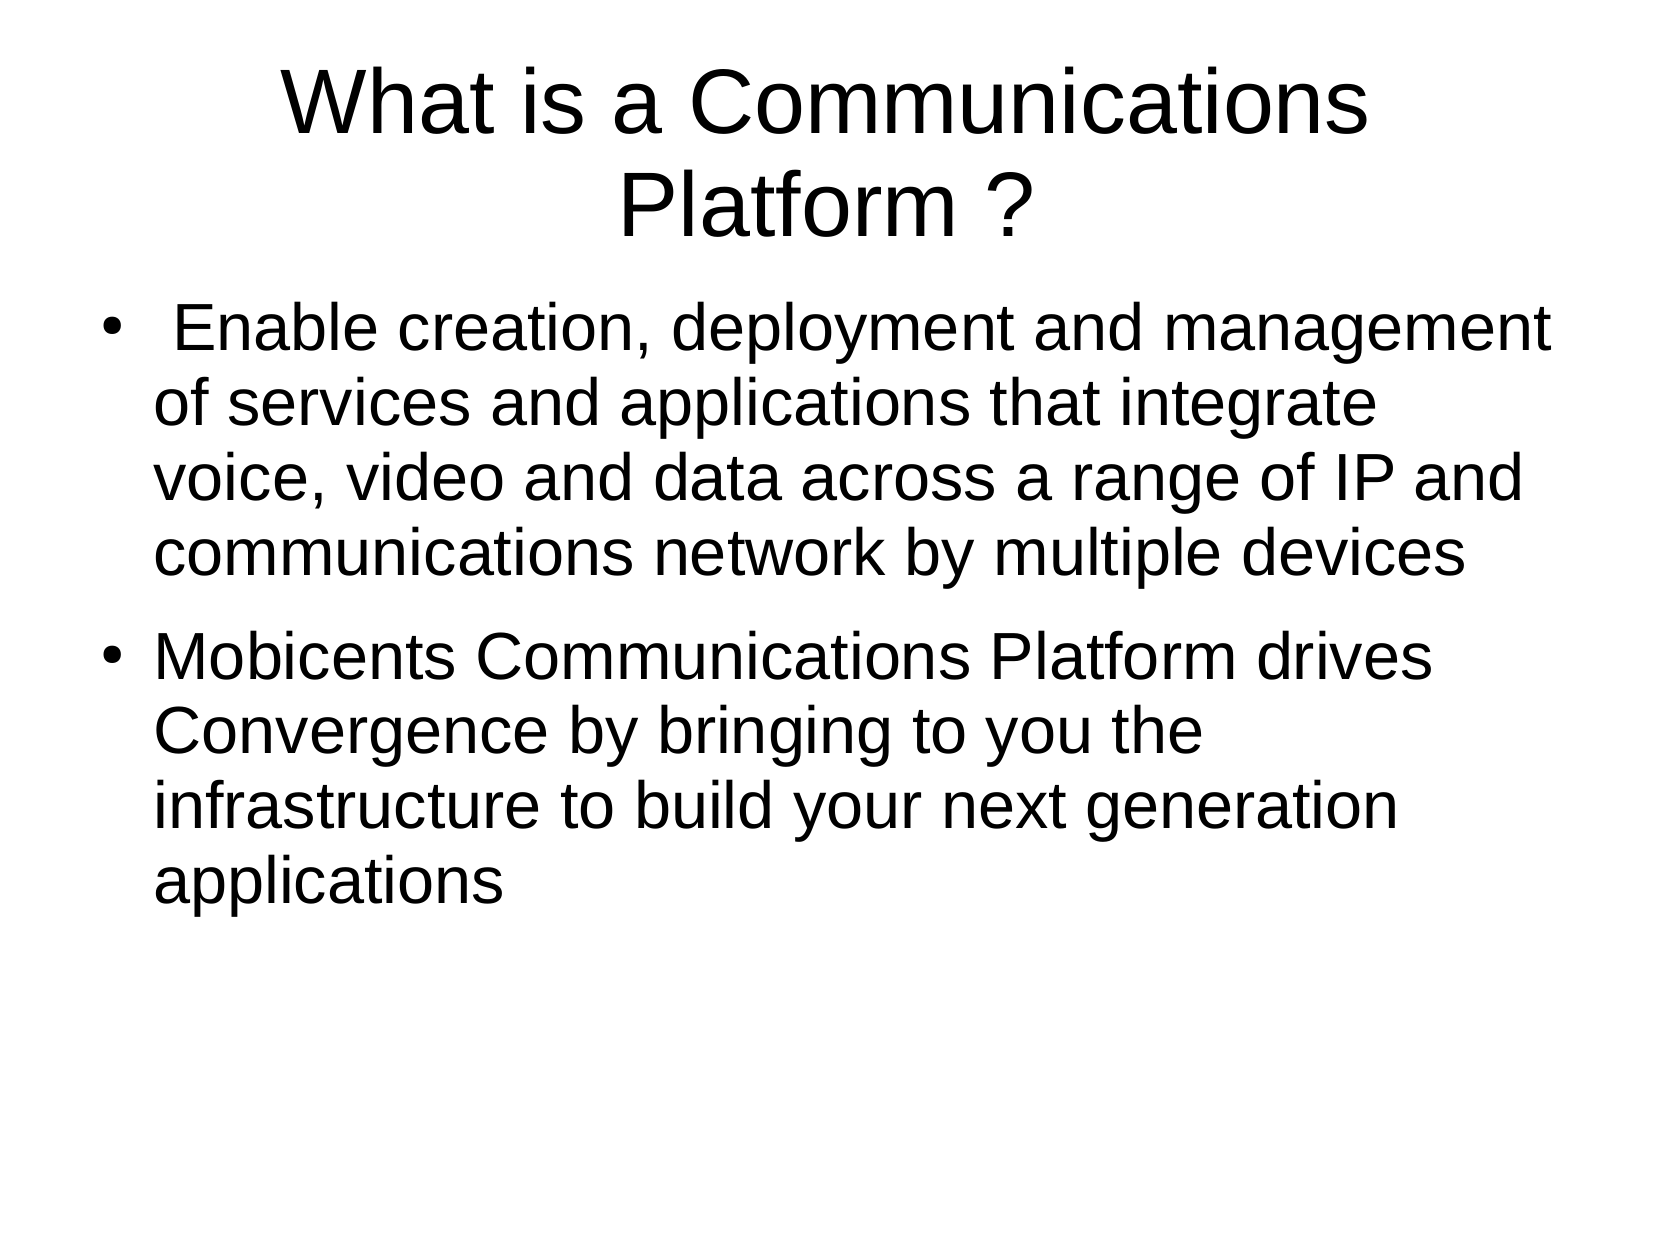

# What is a Communications Platform ?
 Enable creation, deployment and management of services and applications that integrate voice, video and data across a range of IP and communications network by multiple devices
Mobicents Communications Platform drives Convergence by bringing to you the infrastructure to build your next generation applications